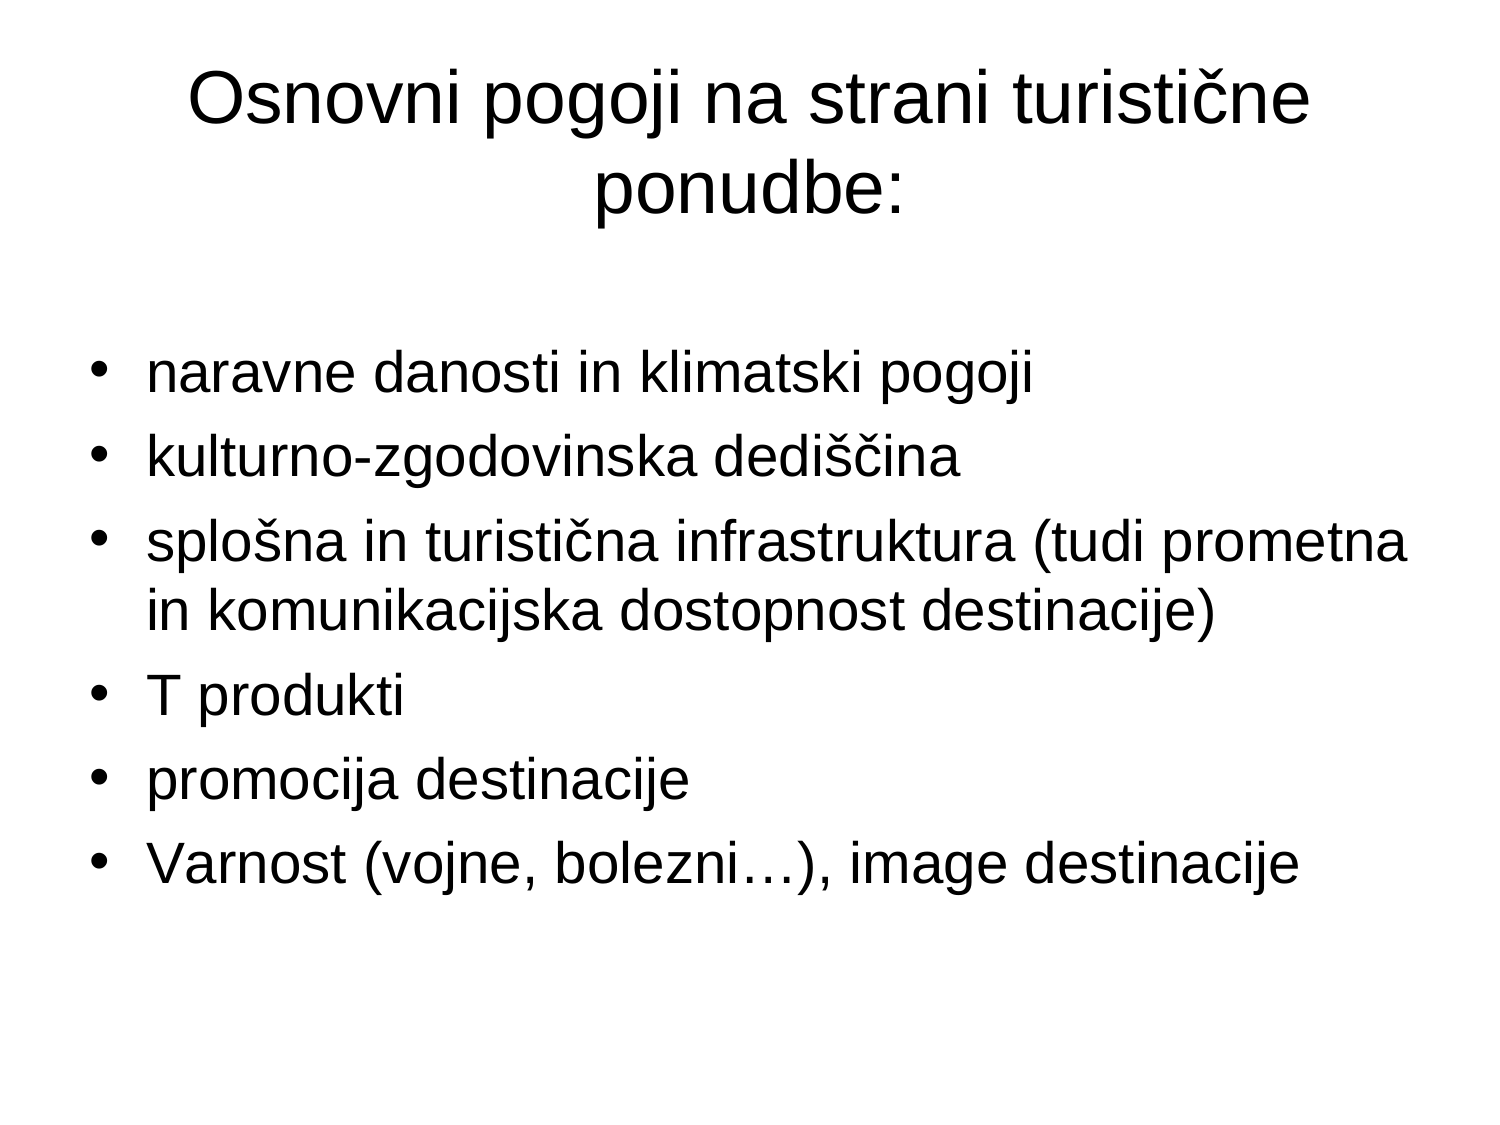

# Osnovni pogoji na strani turistične ponudbe:
naravne danosti in klimatski pogoji
kulturno-zgodovinska dediščina
splošna in turistična infrastruktura (tudi prometna in komunikacijska dostopnost destinacije)
T produkti
promocija destinacije
Varnost (vojne, bolezni…), image destinacije